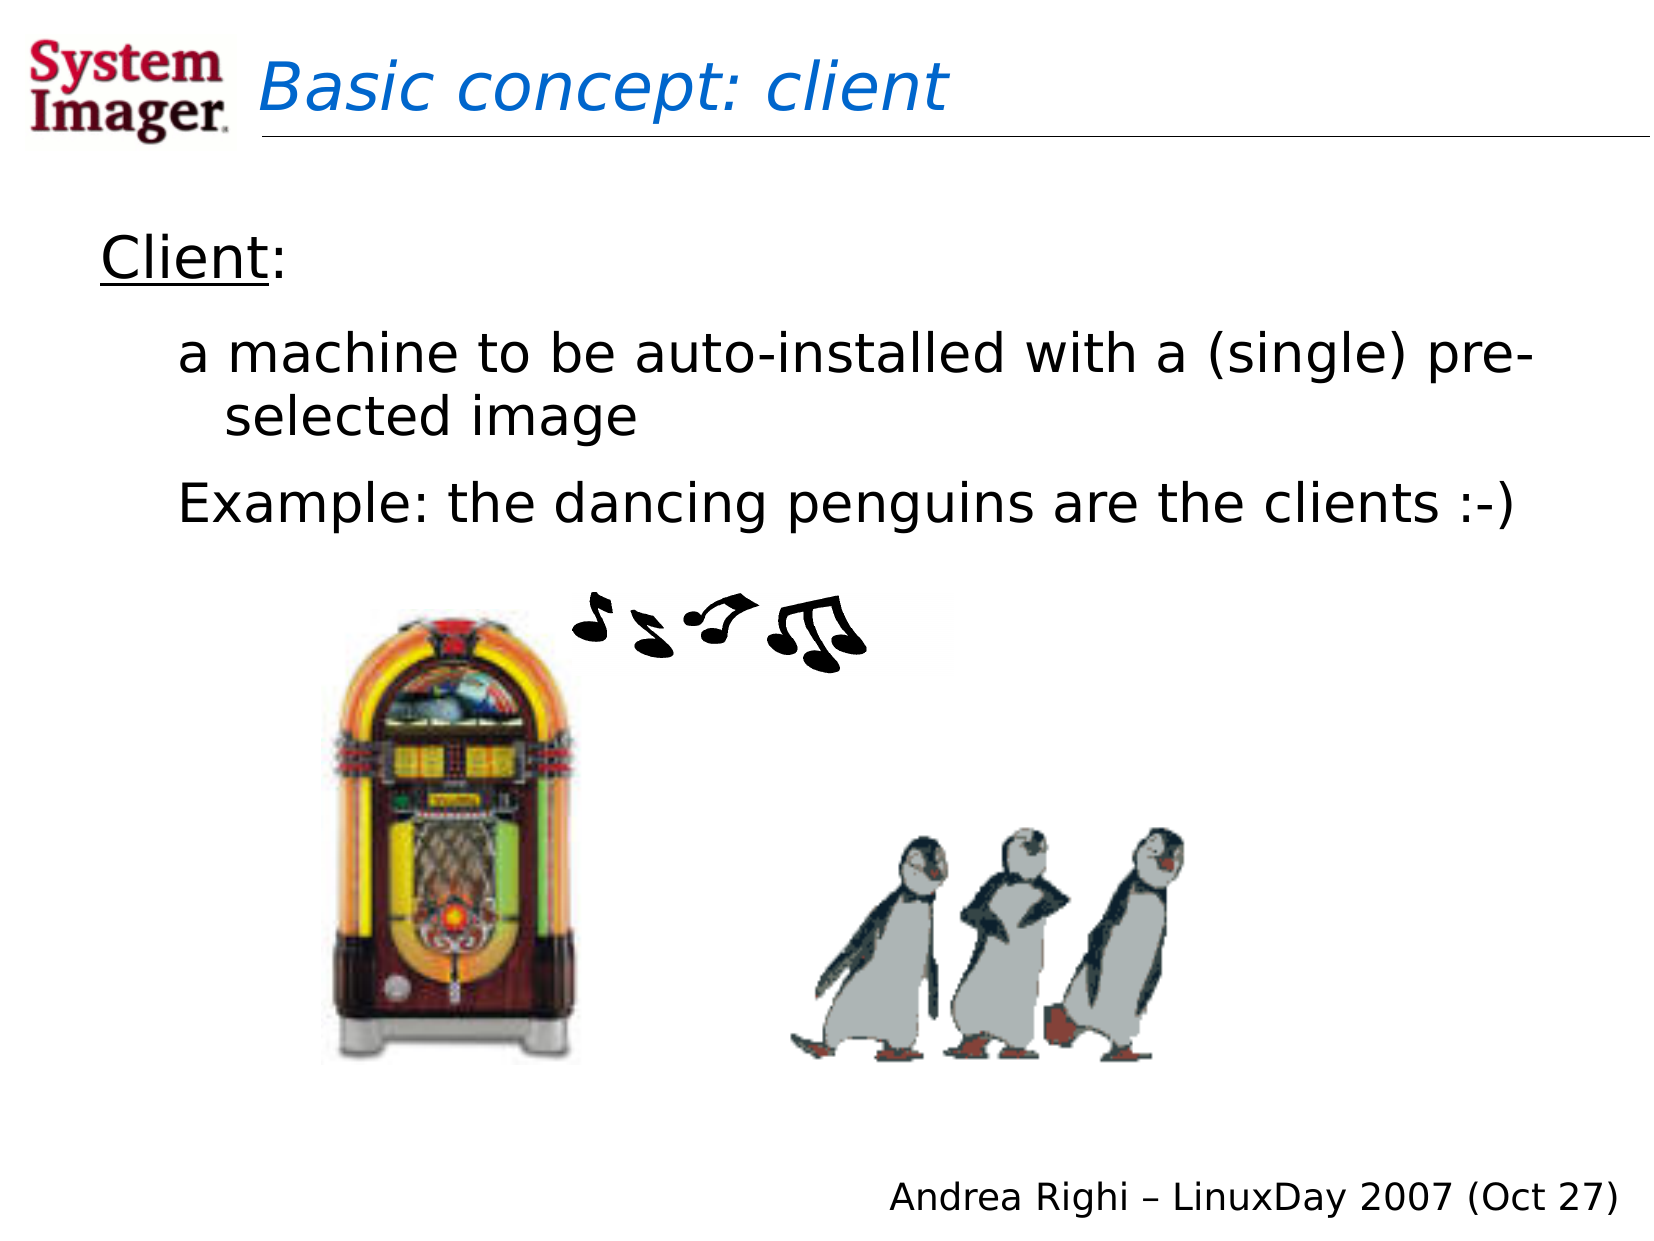

# Basic concept: client
Client:
a machine to be auto-installed with a (single) pre-selected image
Example: the dancing penguins are the clients :-)